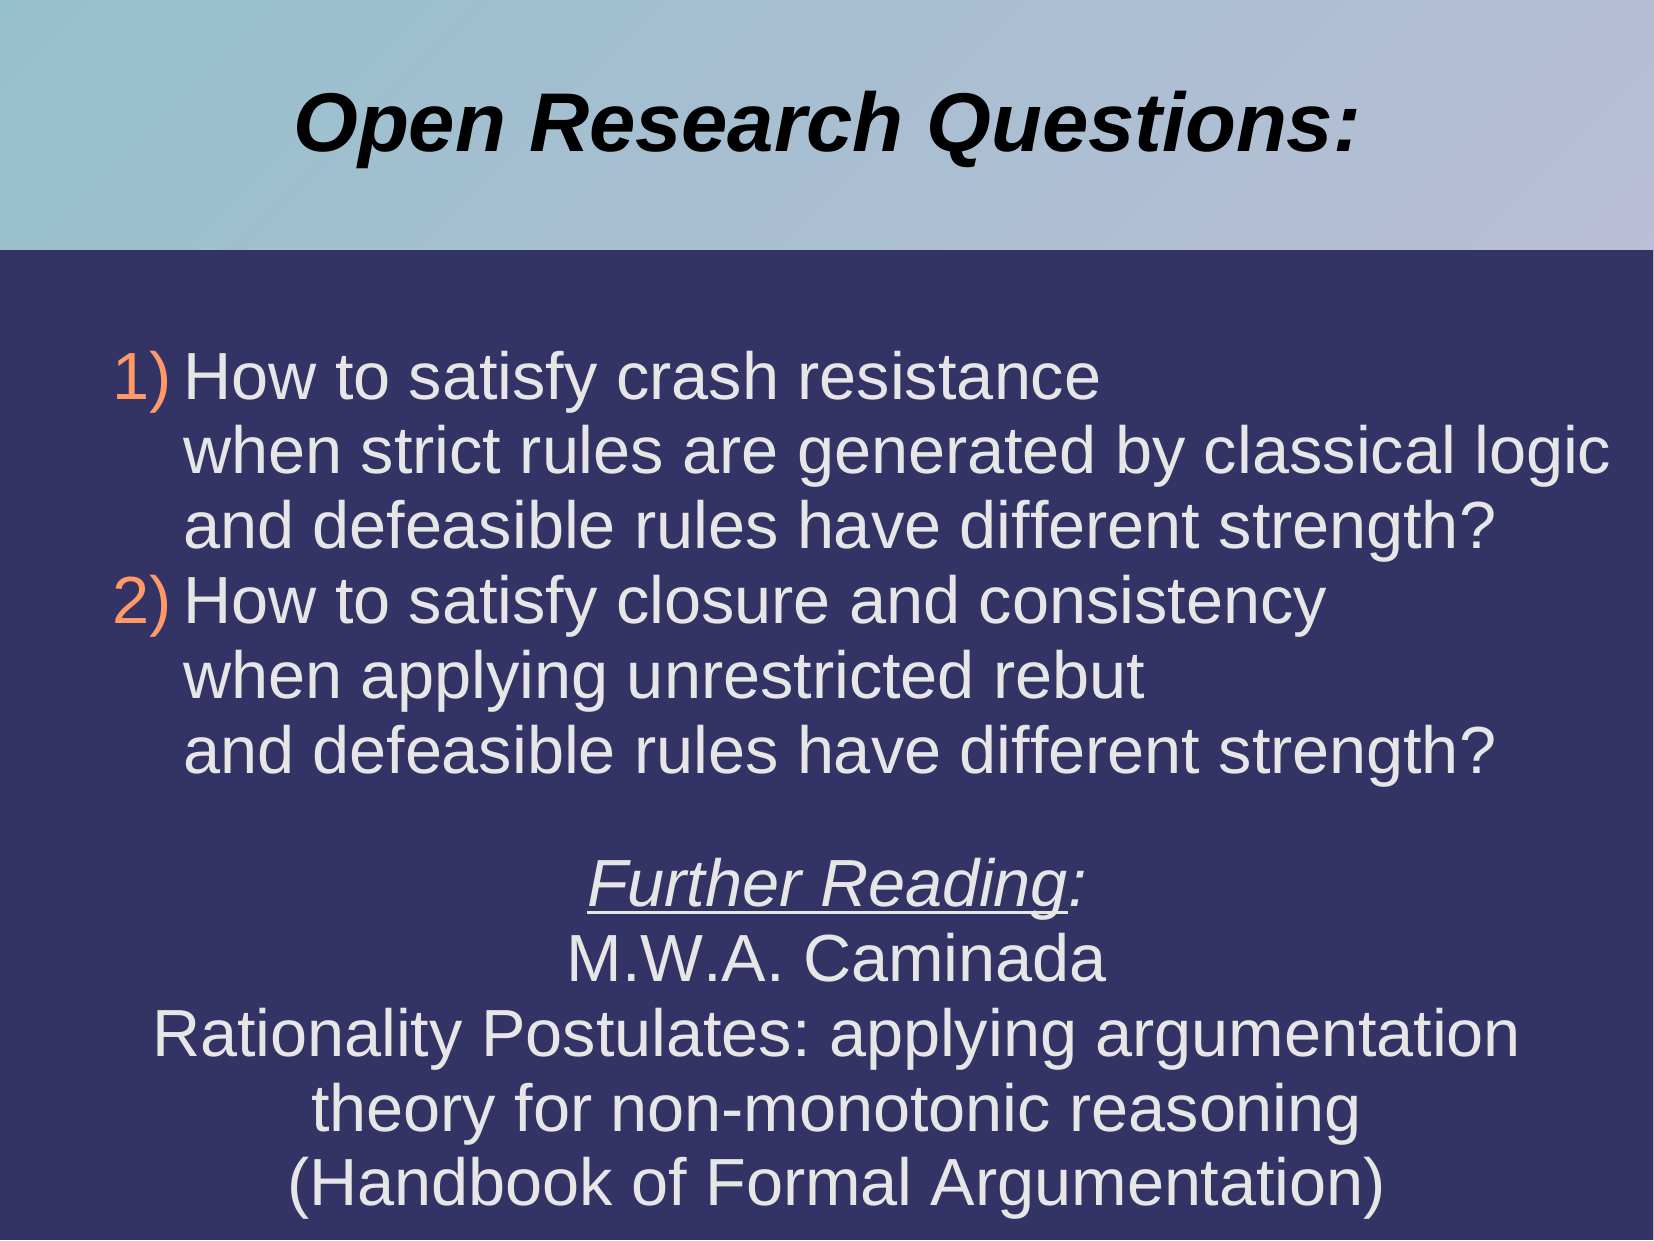

# Open Research Questions:
How to satisfy crash resistance
when strict rules are generated by classical logic and defeasible rules have different strength?
How to satisfy closure and consistency
when applying unrestricted rebut
and defeasible rules have different strength?
Further Reading:
M.W.A. Caminada
Rationality Postulates: applying argumentation
theory for non-monotonic reasoning
(Handbook of Formal Argumentation)